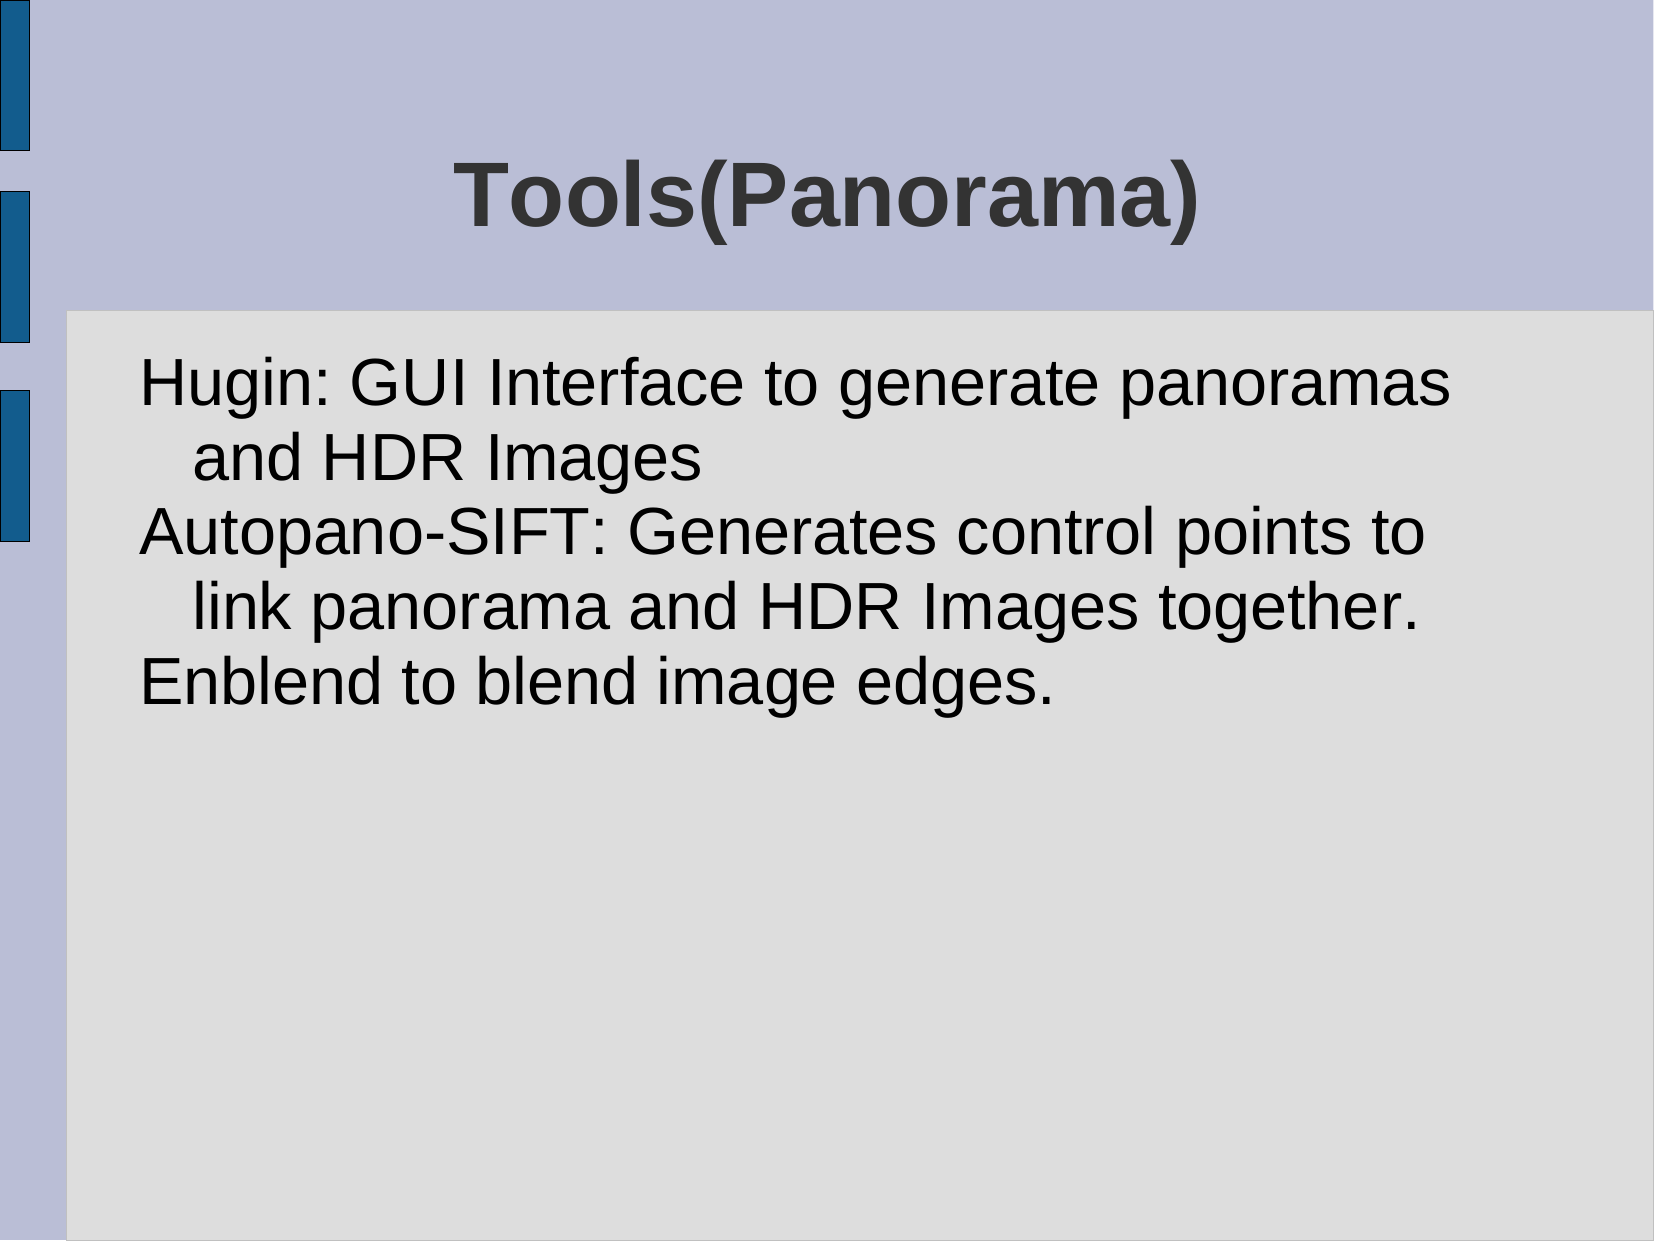

# Tools(Panorama)
Hugin: GUI Interface to generate panoramas and HDR Images
Autopano-SIFT: Generates control points to link panorama and HDR Images together.
Enblend to blend image edges.